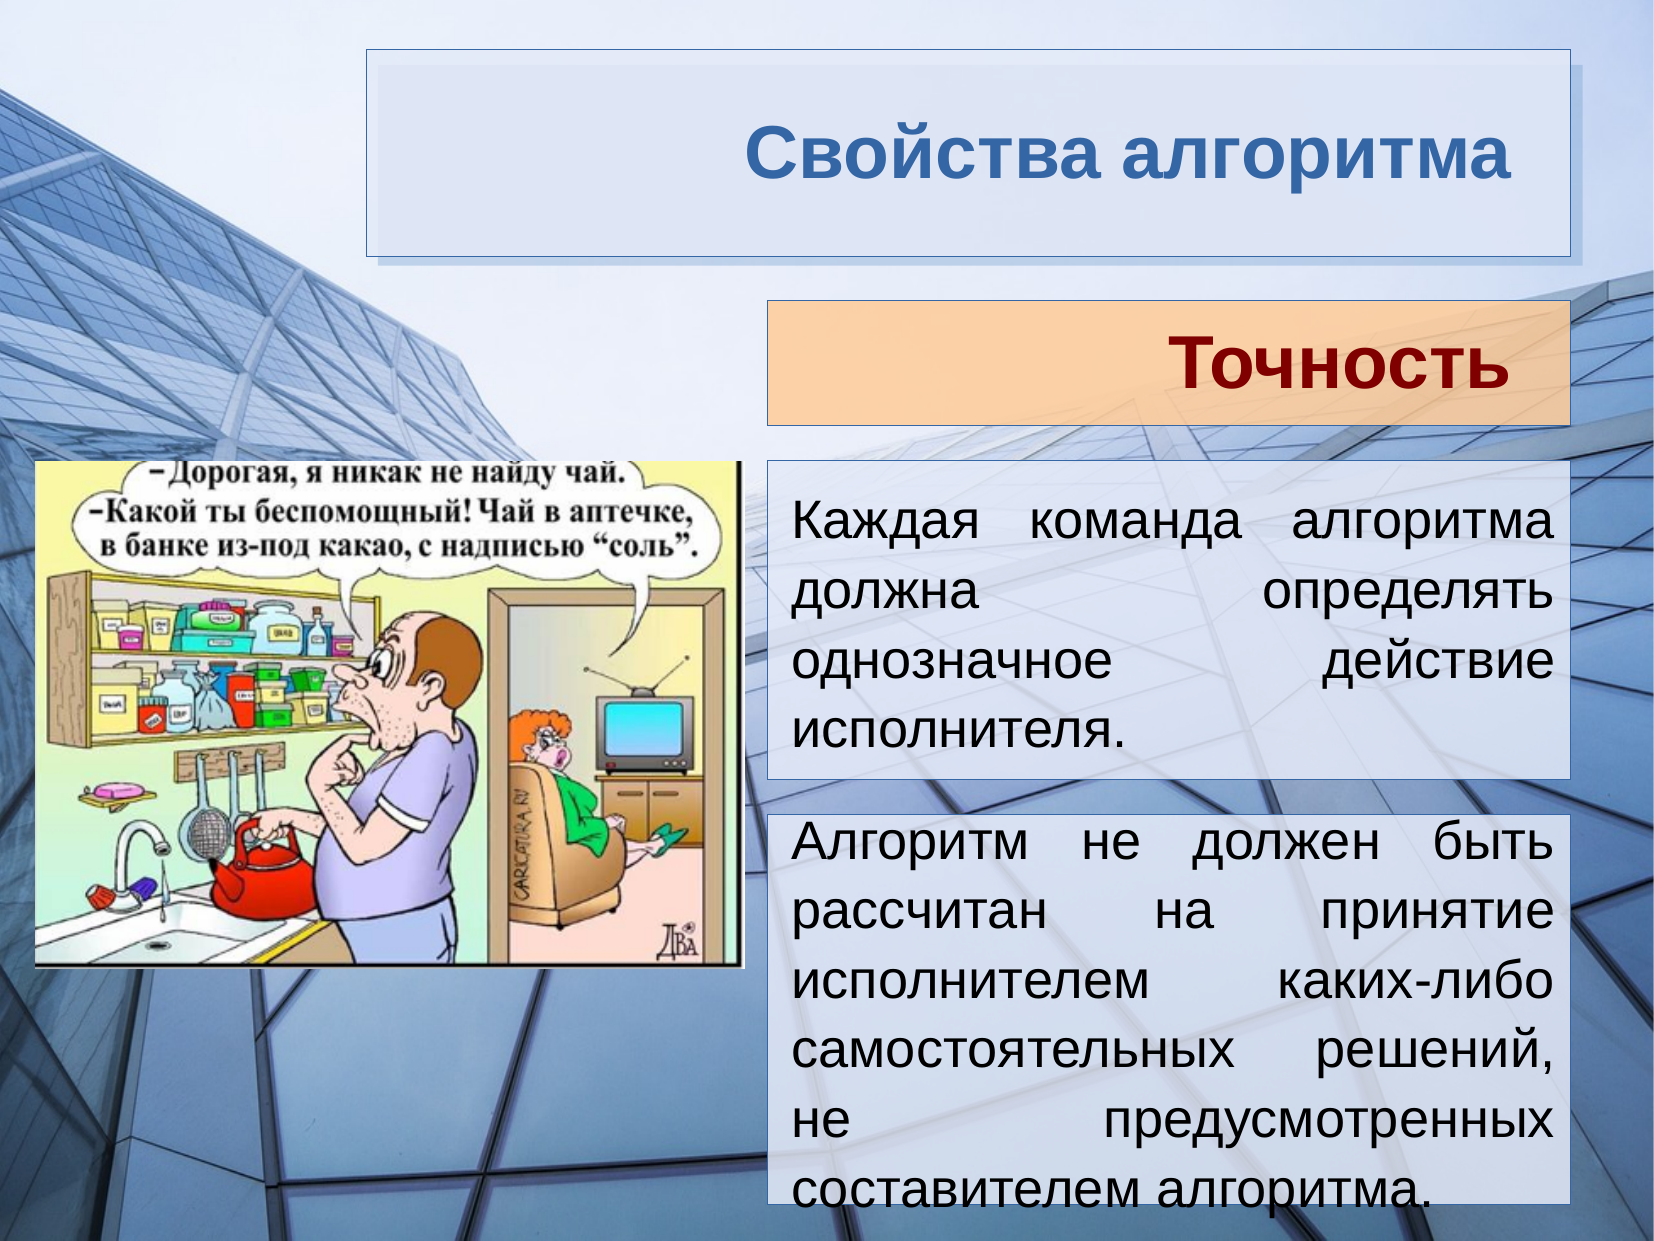

# Свойства алгоритма
Точность
Каждая команда алгоритма должна определять однозначное действие исполнителя.
Алгоритм не должен быть рассчитан на принятие исполнителем каких-либо самостоятельных решений, не предусмотренных составителем алгоритма.